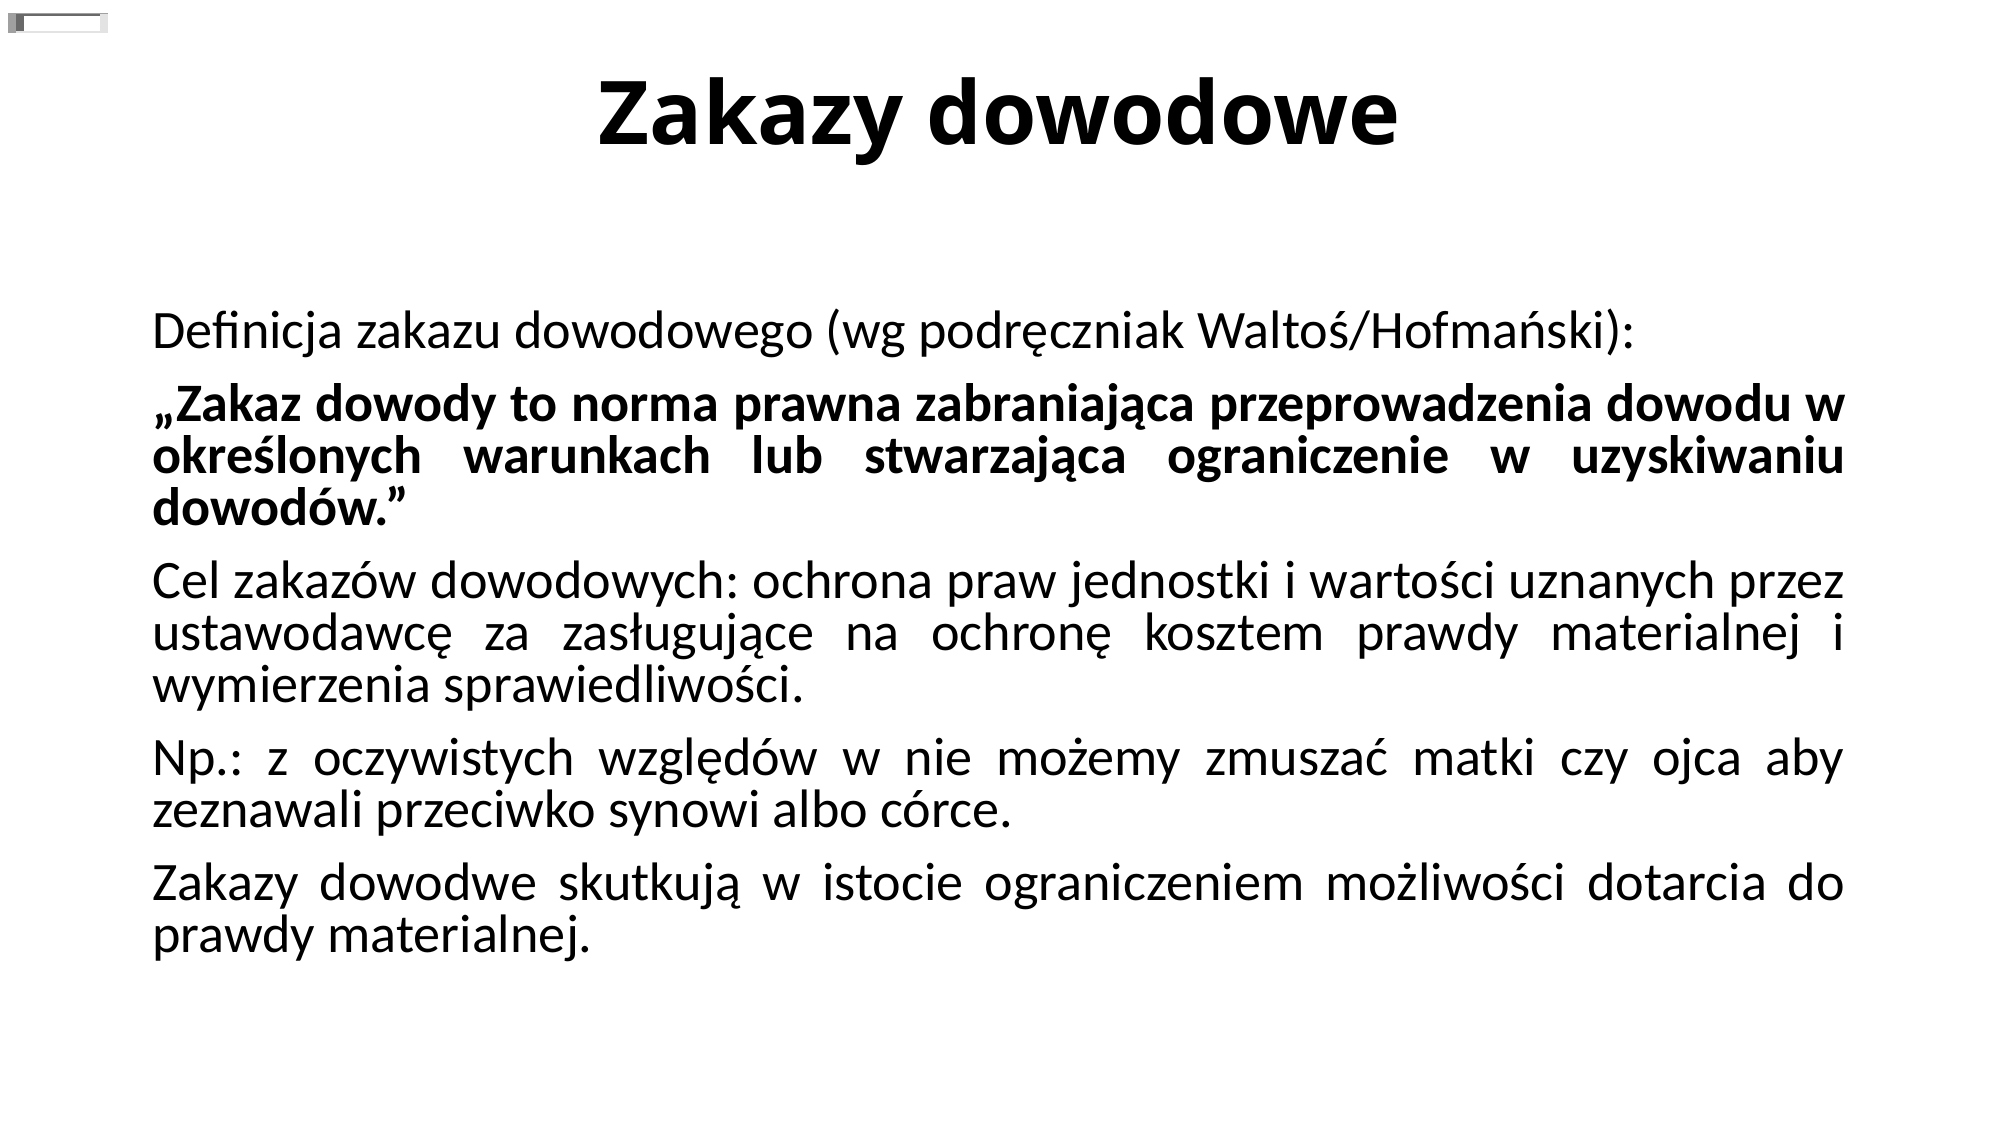

# Zakazy dowodowe
Definicja zakazu dowodowego (wg podręczniak Waltoś/Hofmański):
„Zakaz dowody to norma prawna zabraniająca przeprowadzenia dowodu w określonych warunkach lub stwarzająca ograniczenie w uzyskiwaniu dowodów.”
Cel zakazów dowodowych: ochrona praw jednostki i wartości uznanych przez ustawodawcę za zasługujące na ochronę kosztem prawdy materialnej i wymierzenia sprawiedliwości.
Np.: z oczywistych względów w nie możemy zmuszać matki czy ojca aby zeznawali przeciwko synowi albo córce.
Zakazy dowodwe skutkują w istocie ograniczeniem możliwości dotarcia do prawdy materialnej.